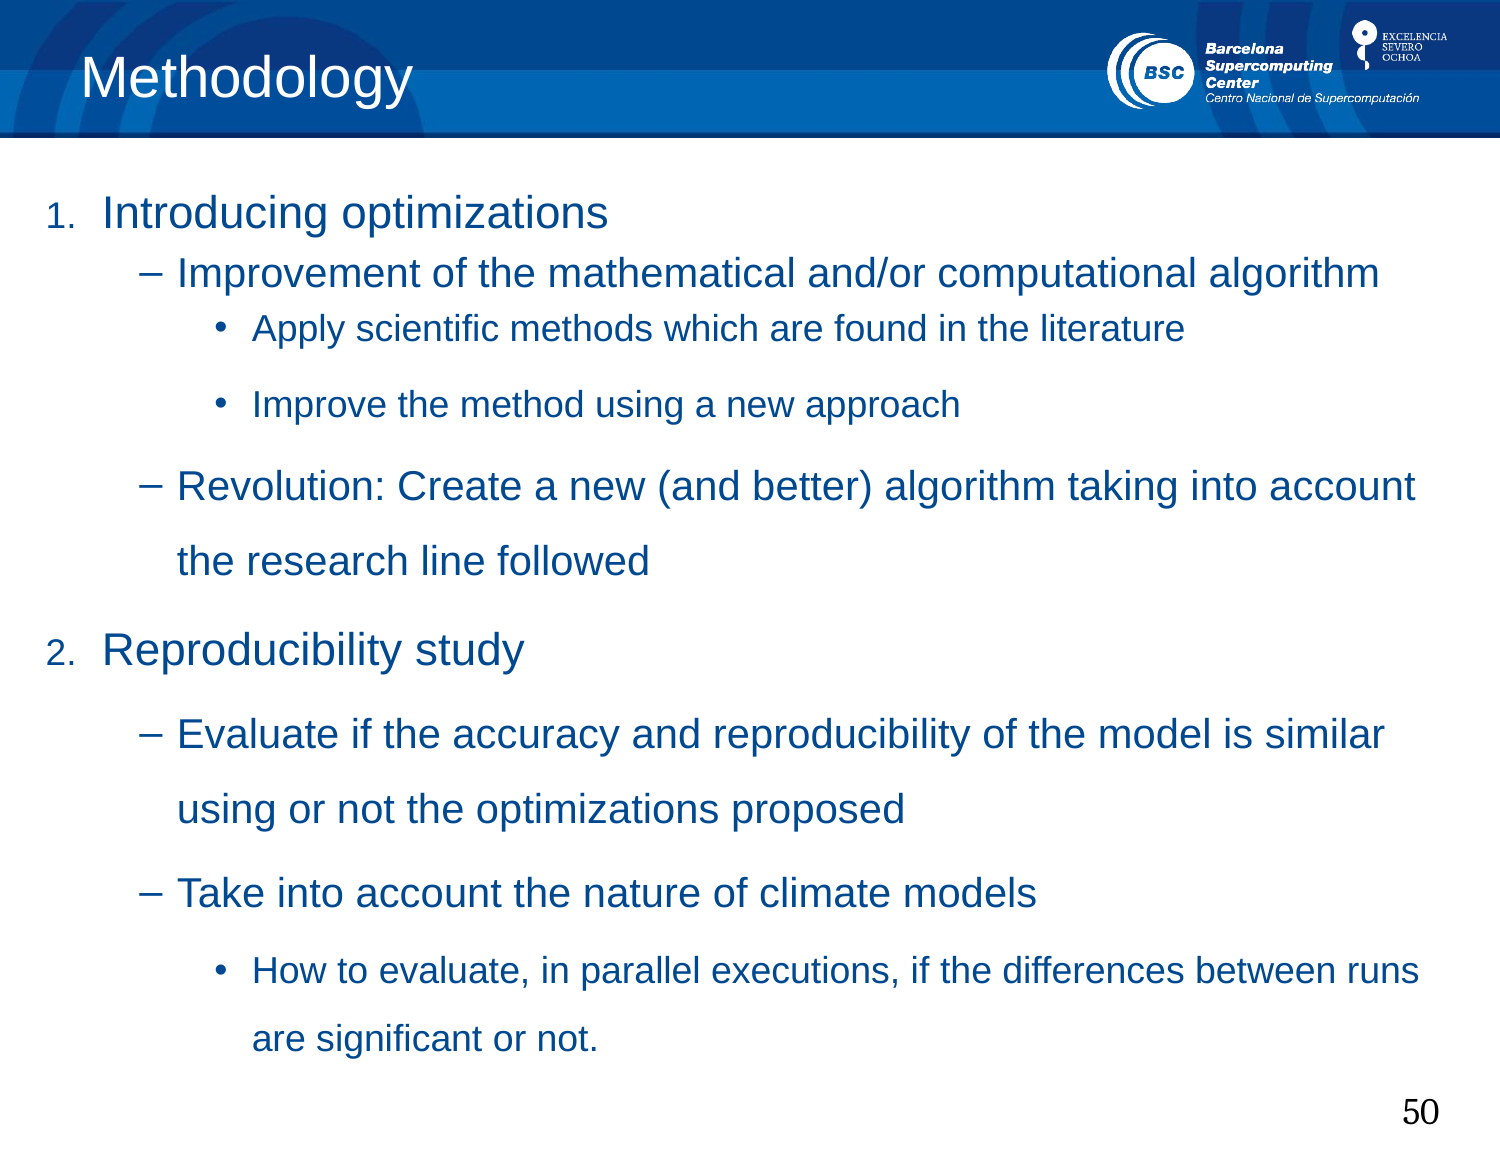

# Methodology
Introducing optimizations
Improvement of the mathematical and/or computational algorithm
Apply scientific methods which are found in the literature
Improve the method using a new approach
Revolution: Create a new (and better) algorithm taking into account the research line followed
Reproducibility study
Evaluate if the accuracy and reproducibility of the model is similar using or not the optimizations proposed
Take into account the nature of climate models
How to evaluate, in parallel executions, if the differences between runs are significant or not.